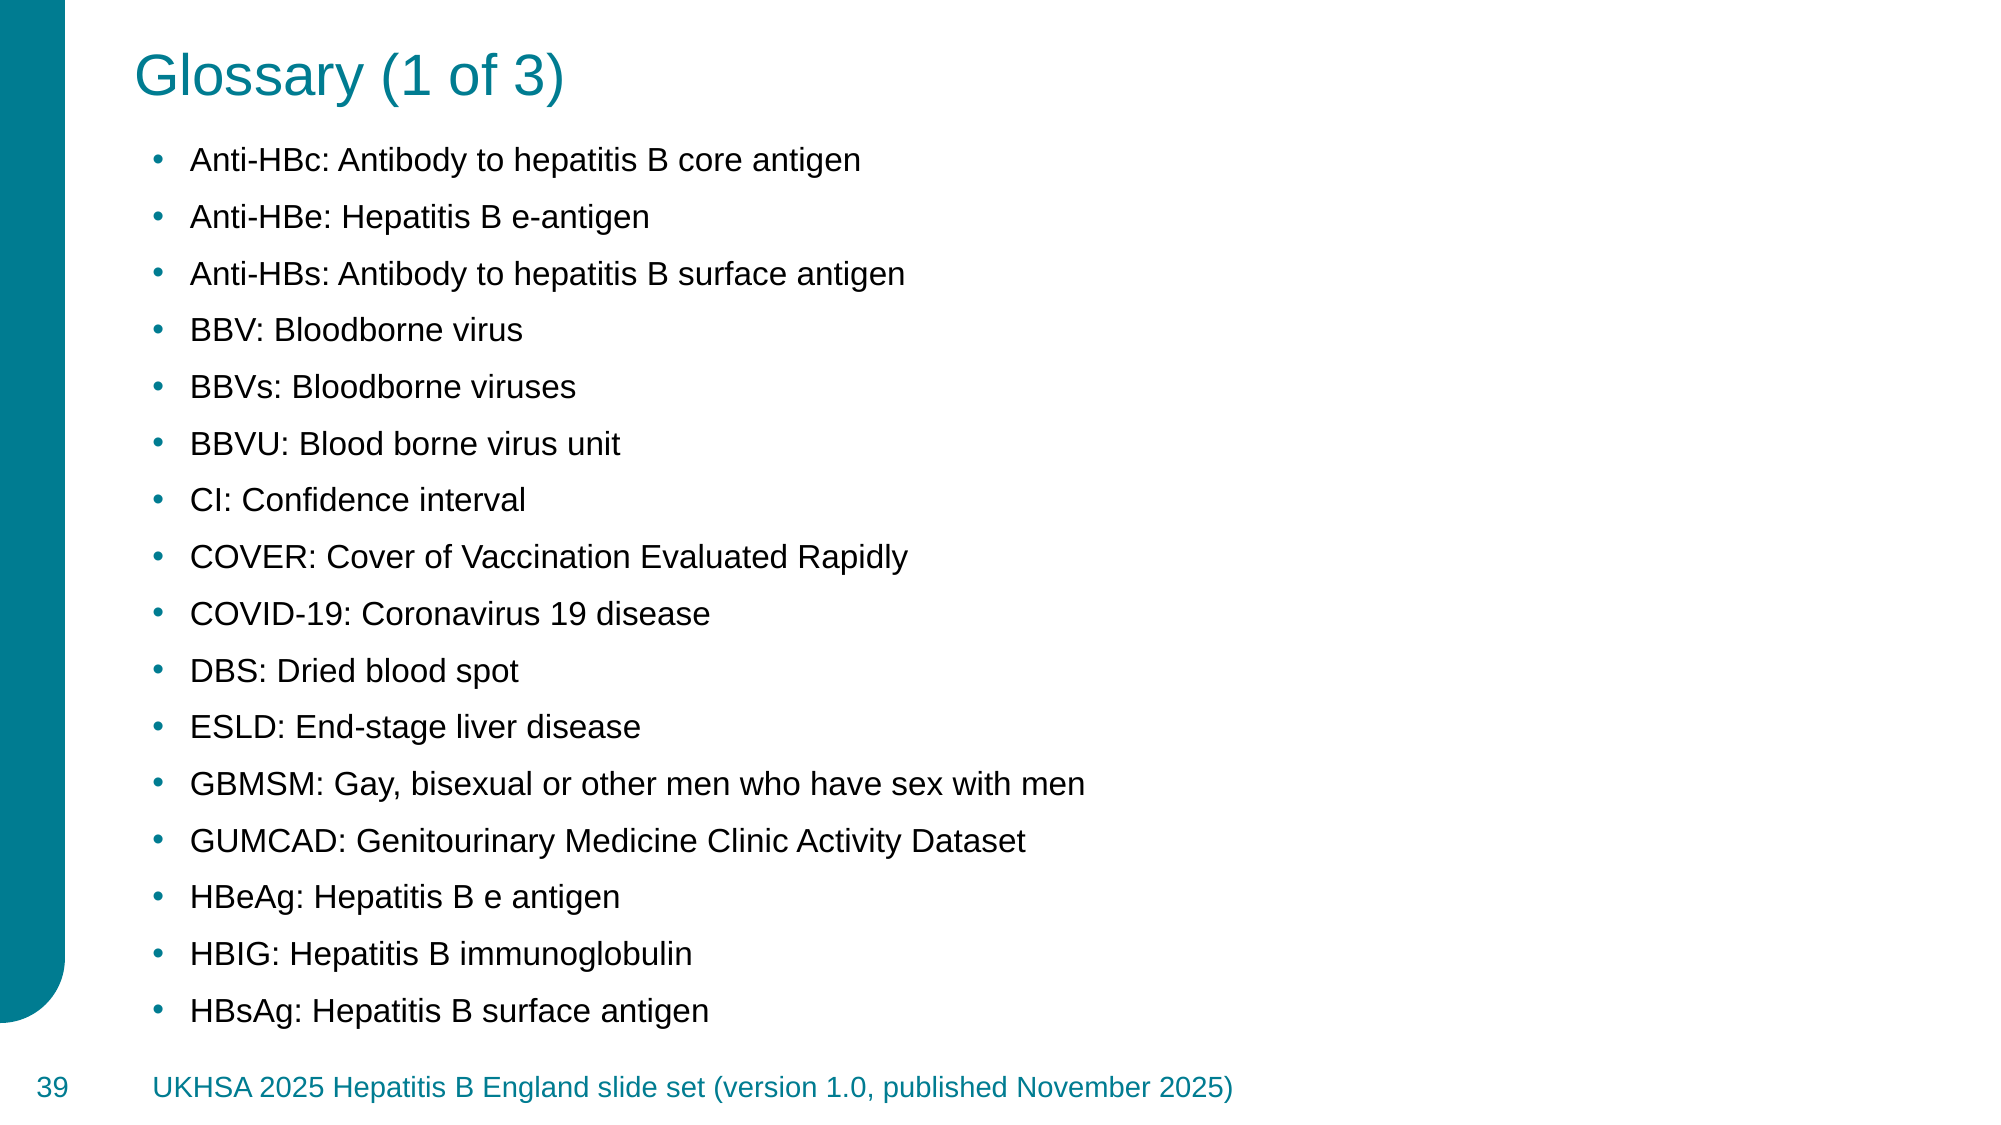

# Glossary (1 of 3)
Anti-HBc: Antibody to hepatitis B core antigen
Anti-HBe: Hepatitis B e-antigen
Anti-HBs: Antibody to hepatitis B surface antigen
BBV: Bloodborne virus
BBVs: Bloodborne viruses
BBVU: Blood borne virus unit
CI: Confidence interval
COVER: Cover of Vaccination Evaluated Rapidly
COVID-19: Coronavirus 19 disease
DBS: Dried blood spot
ESLD: End-stage liver disease
GBMSM: Gay, bisexual or other men who have sex with men
GUMCAD: Genitourinary Medicine Clinic Activity Dataset
HBeAg: Hepatitis B e antigen
HBIG: Hepatitis B immunoglobulin
HBsAg: Hepatitis B surface antigen
UKHSA 2025 Hepatitis B England slide set (version 1.0, published November 2025)